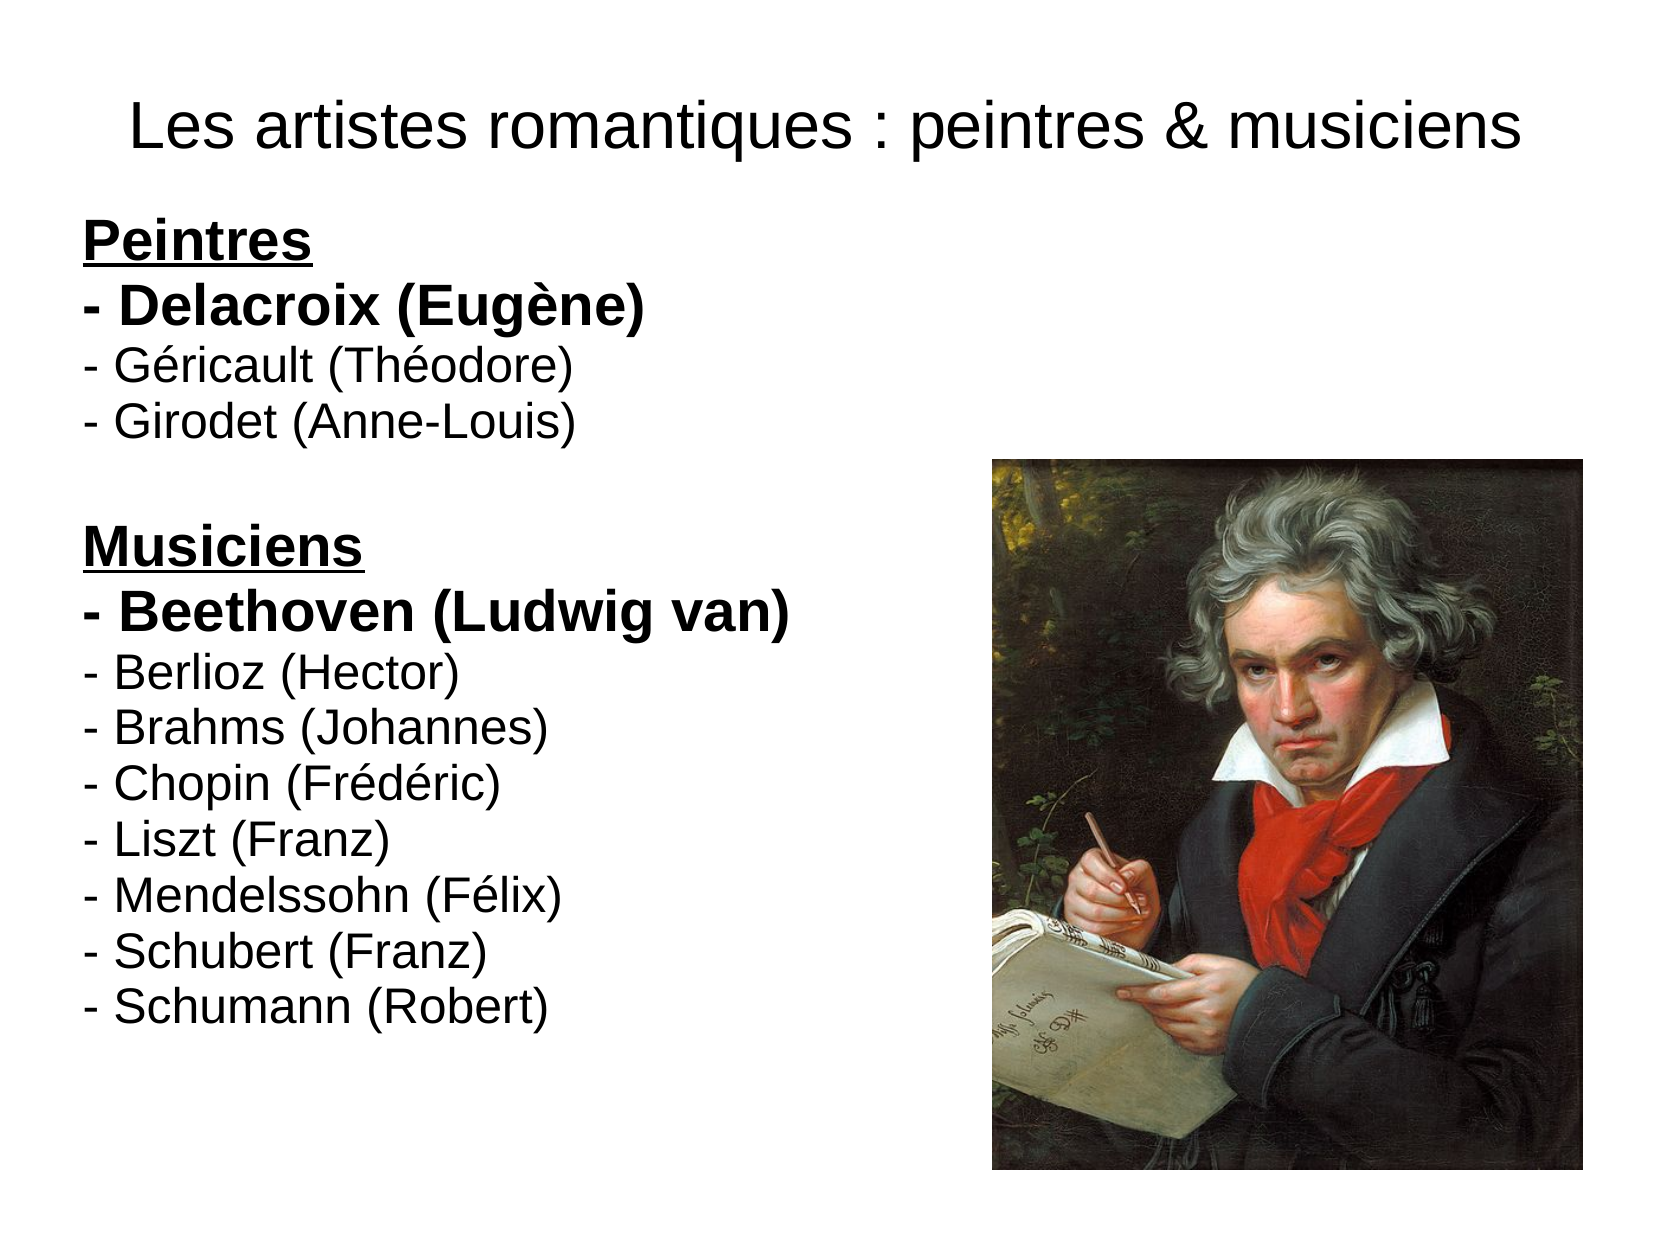

# Les artistes romantiques : peintres & musiciens
Peintres
- Delacroix (Eugène)
- Géricault (Théodore)
- Girodet (Anne-Louis)
Musiciens
- Beethoven (Ludwig van)
- Berlioz (Hector)
- Brahms (Johannes)
- Chopin (Frédéric)
- Liszt (Franz)
- Mendelssohn (Félix)
- Schubert (Franz)
- Schumann (Robert)